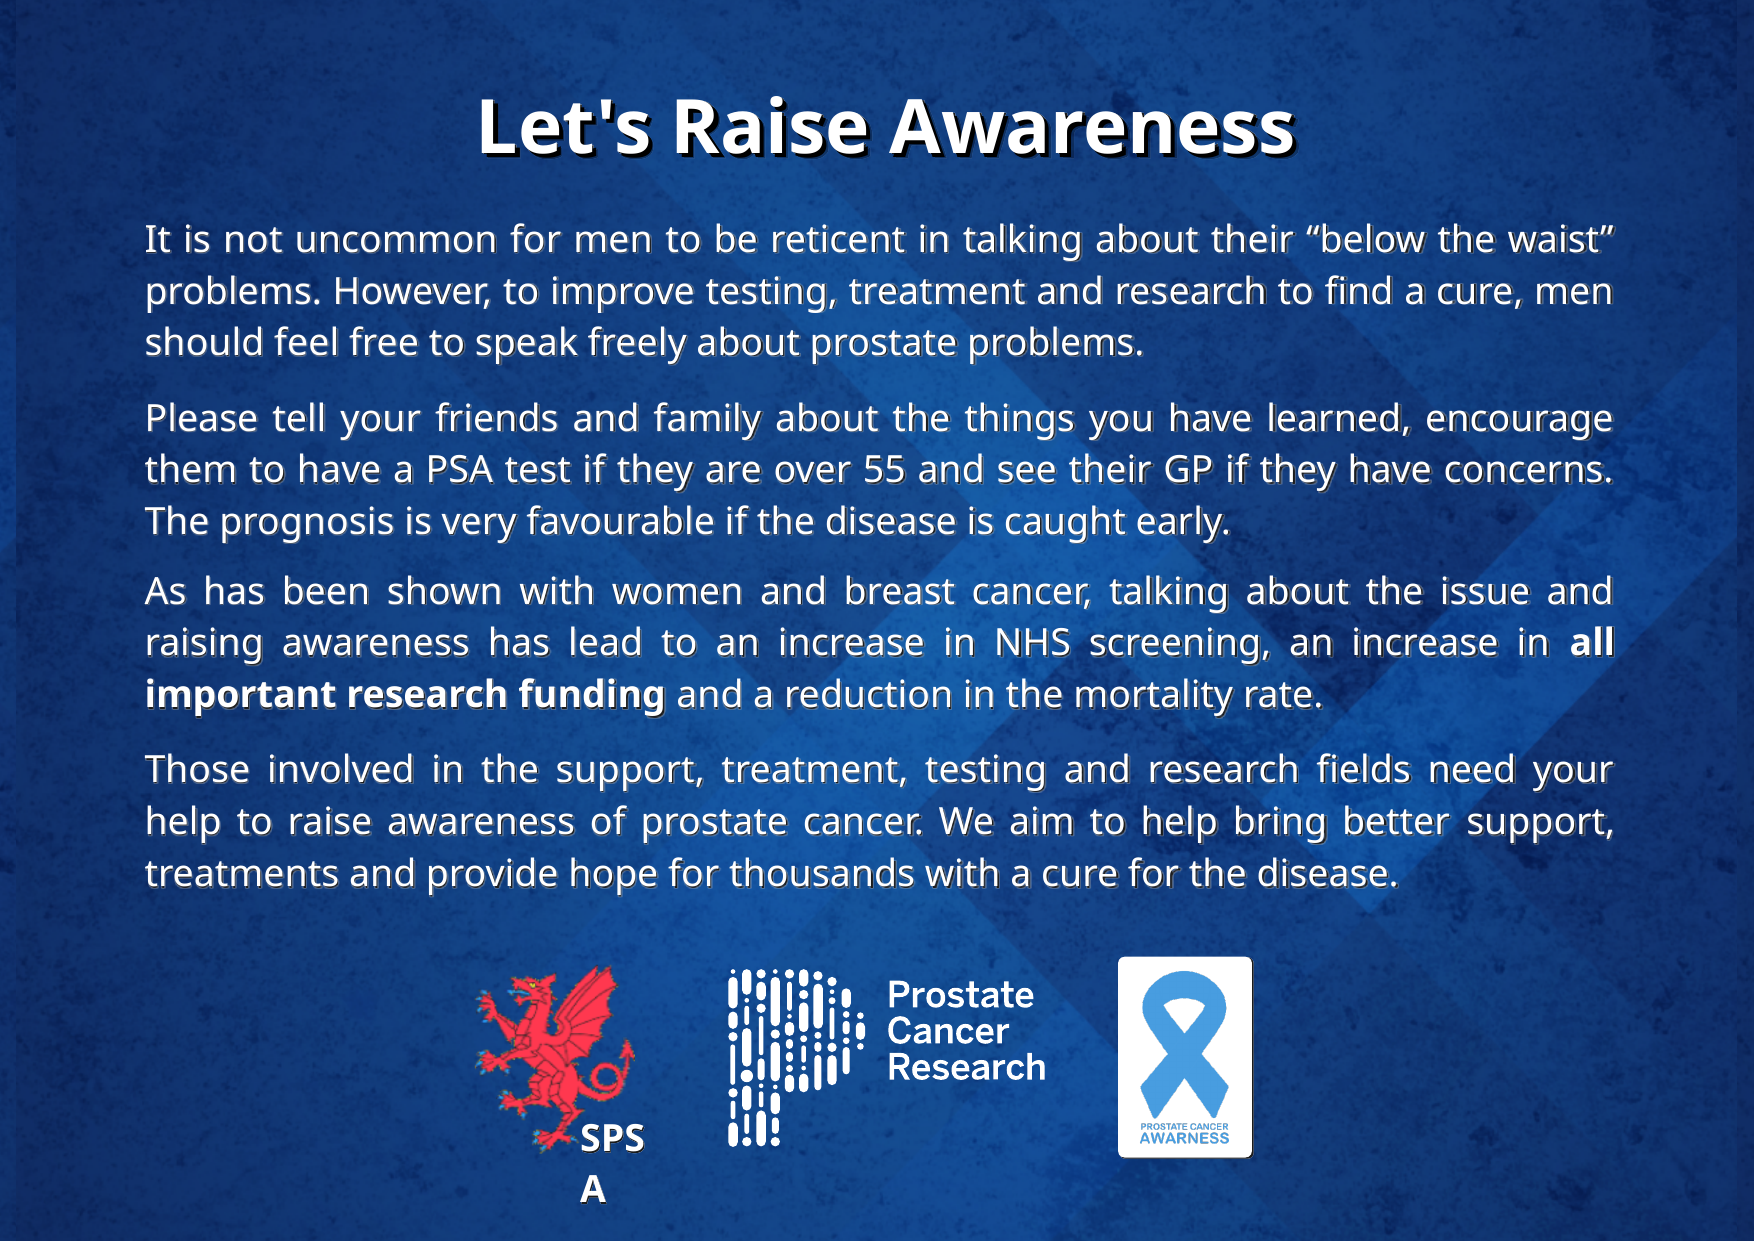

Let's Raise Awareness
It is not uncommon for men to be reticent in talking about their “below the waist” problems. However, to improve testing, treatment and research to find a cure, men should feel free to speak freely about prostate problems.
Please tell your friends and family about the things you have learned, encourage them to have a PSA test if they are over 55 and see their GP if they have concerns. The prognosis is very favourable if the disease is caught early.
As has been shown with women and breast cancer, talking about the issue and raising awareness has lead to an increase in NHS screening, an increase in all important research funding and a reduction in the mortality rate.
Those involved in the support, treatment, testing and research fields need your help to raise awareness of prostate cancer. We aim to help bring better support, treatments and provide hope for thousands with a cure for the disease.
SPSA